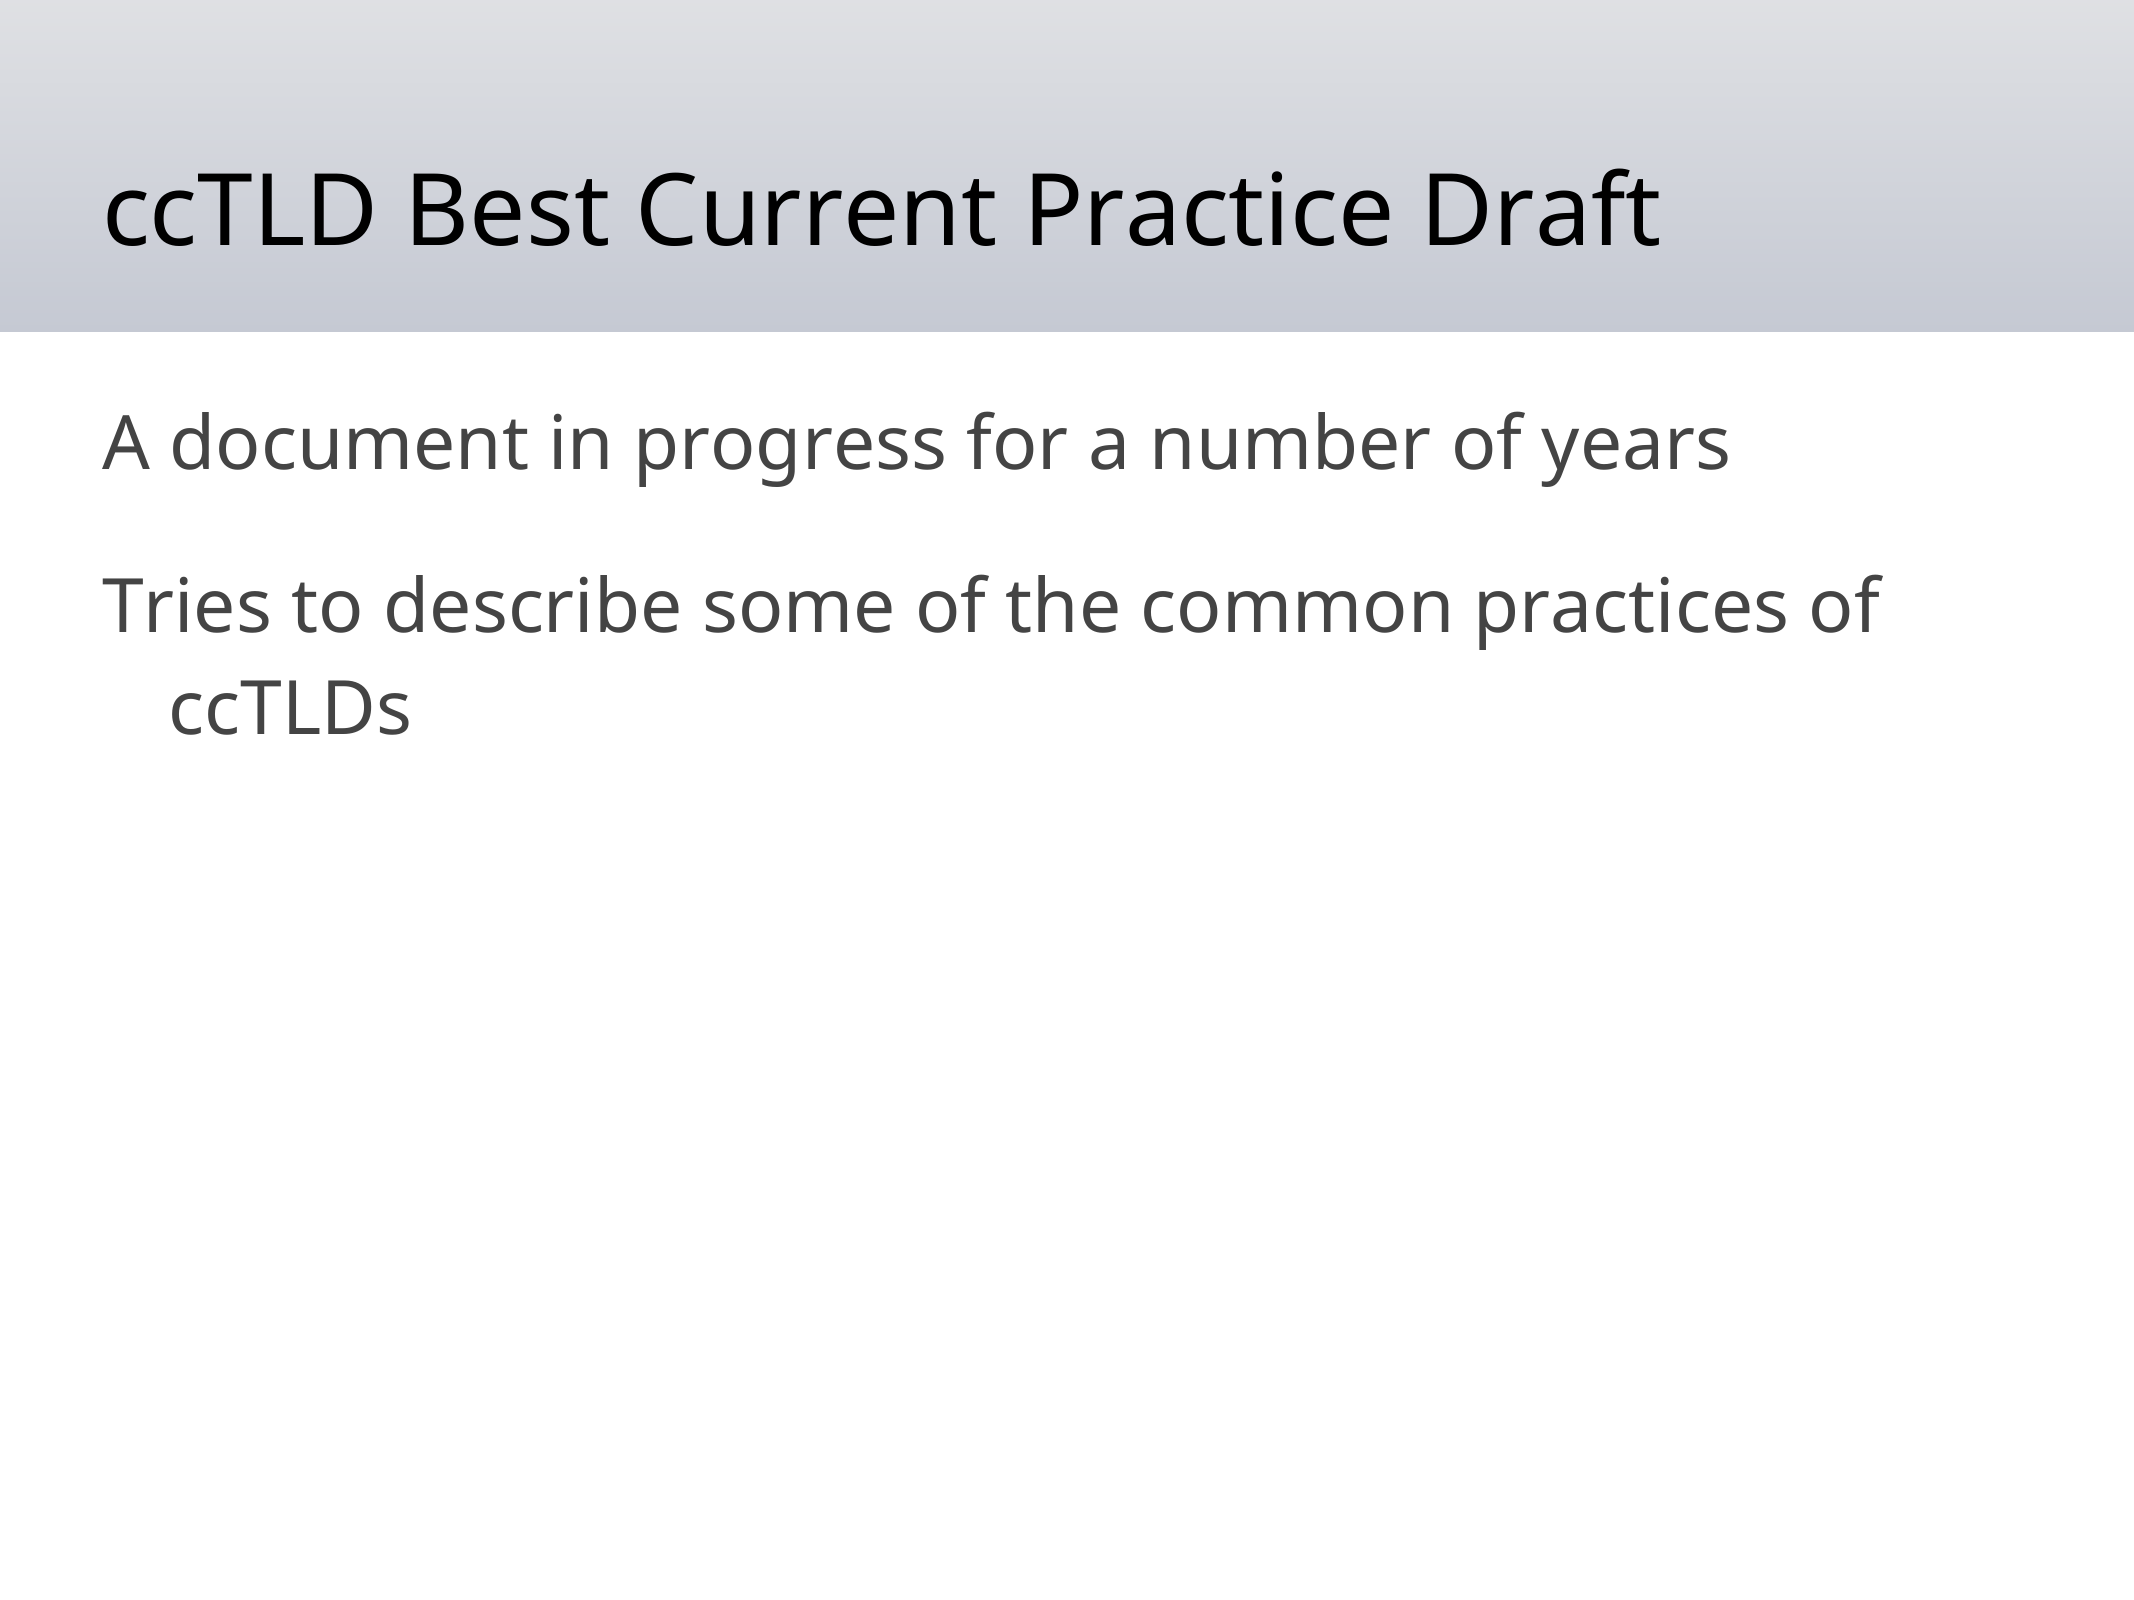

# ccTLD Best Current Practice Draft
A document in progress for a number of years
Tries to describe some of the common practices of ccTLDs